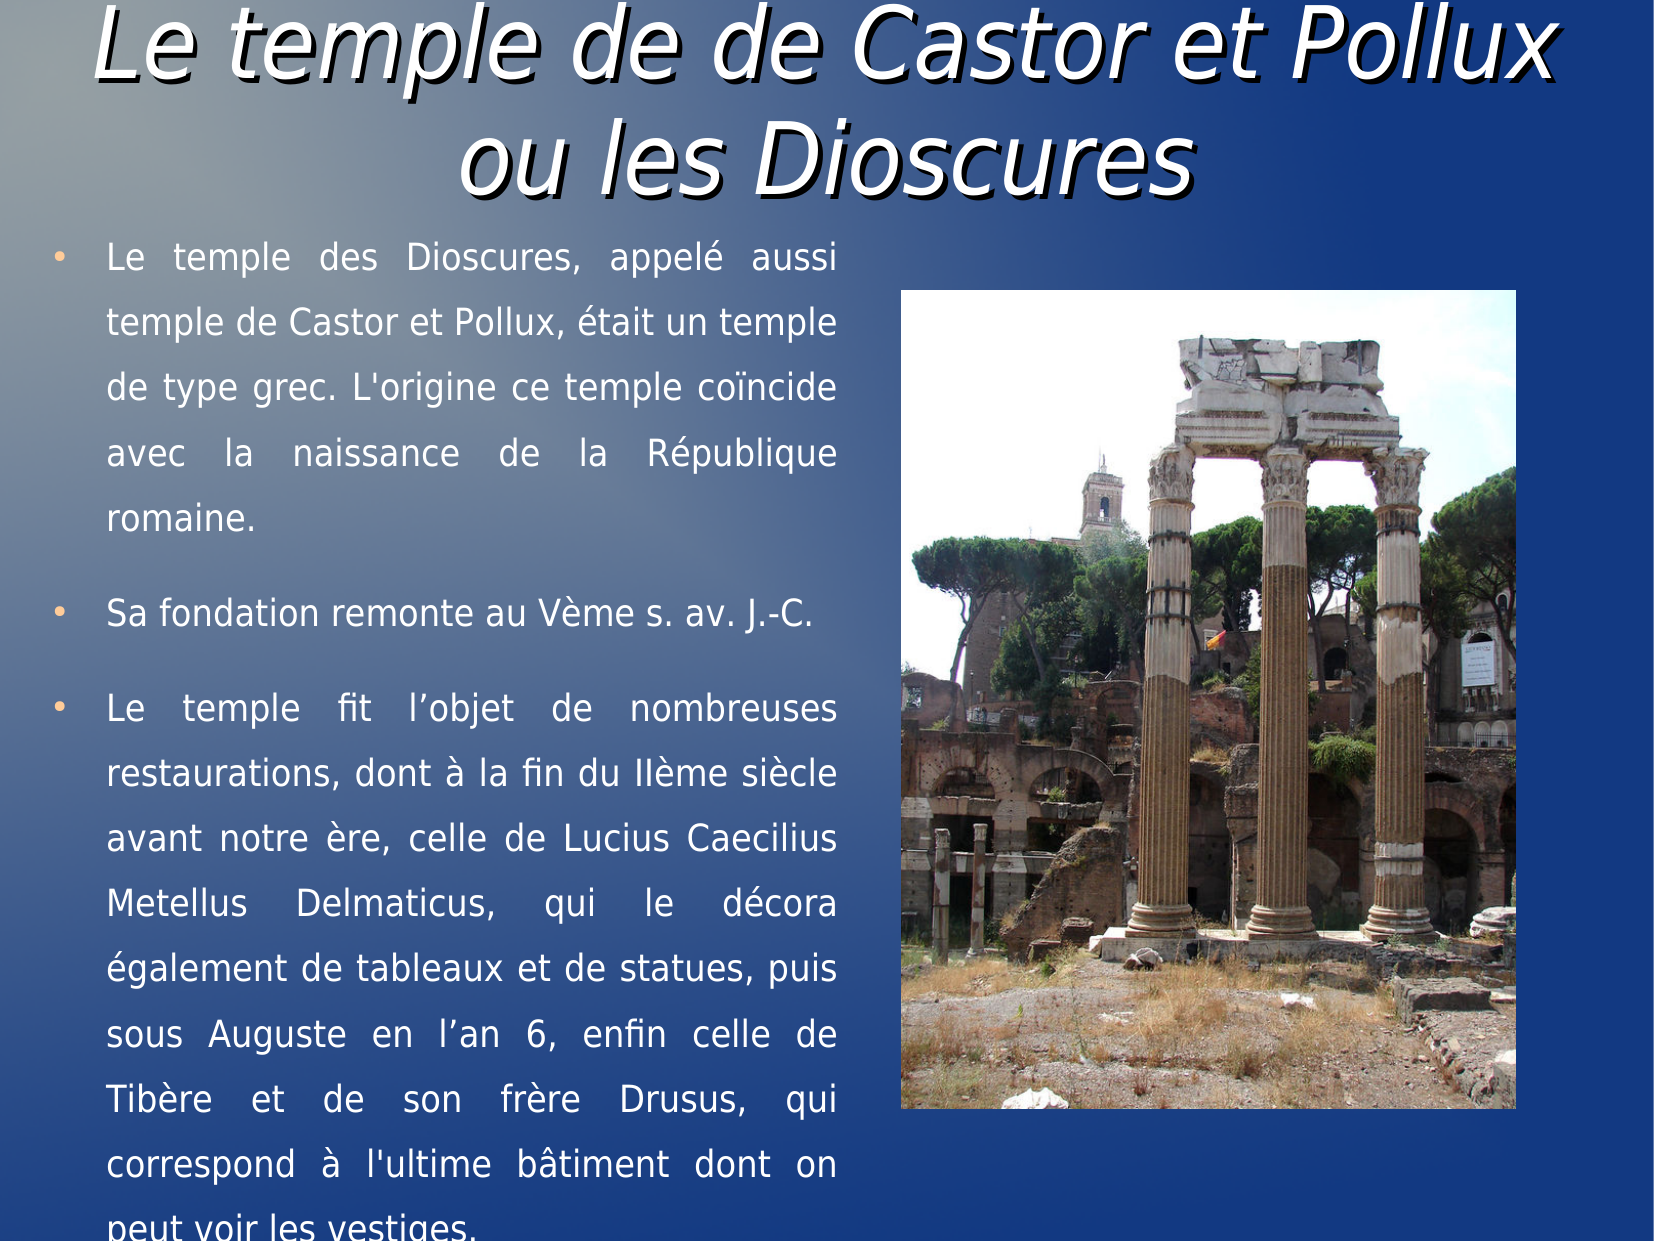

# Le temple de de Castor et Pollux ou les Dioscures
Le temple des Dioscures, appelé aussi temple de Castor et Pollux, était un temple de type grec. L'origine ce temple coïncide avec la naissance de la République romaine.
Sa fondation remonte au Vème s. av. J.-C.
Le temple fit l’objet de nombreuses restaurations, dont à la fin du IIème siècle avant notre ère, celle de Lucius Caecilius Metellus Delmaticus, qui le décora également de tableaux et de statues, puis sous Auguste en l’an 6, enfin celle de Tibère et de son frère Drusus, qui correspond à l'ultime bâtiment dont on peut voir les vestiges.